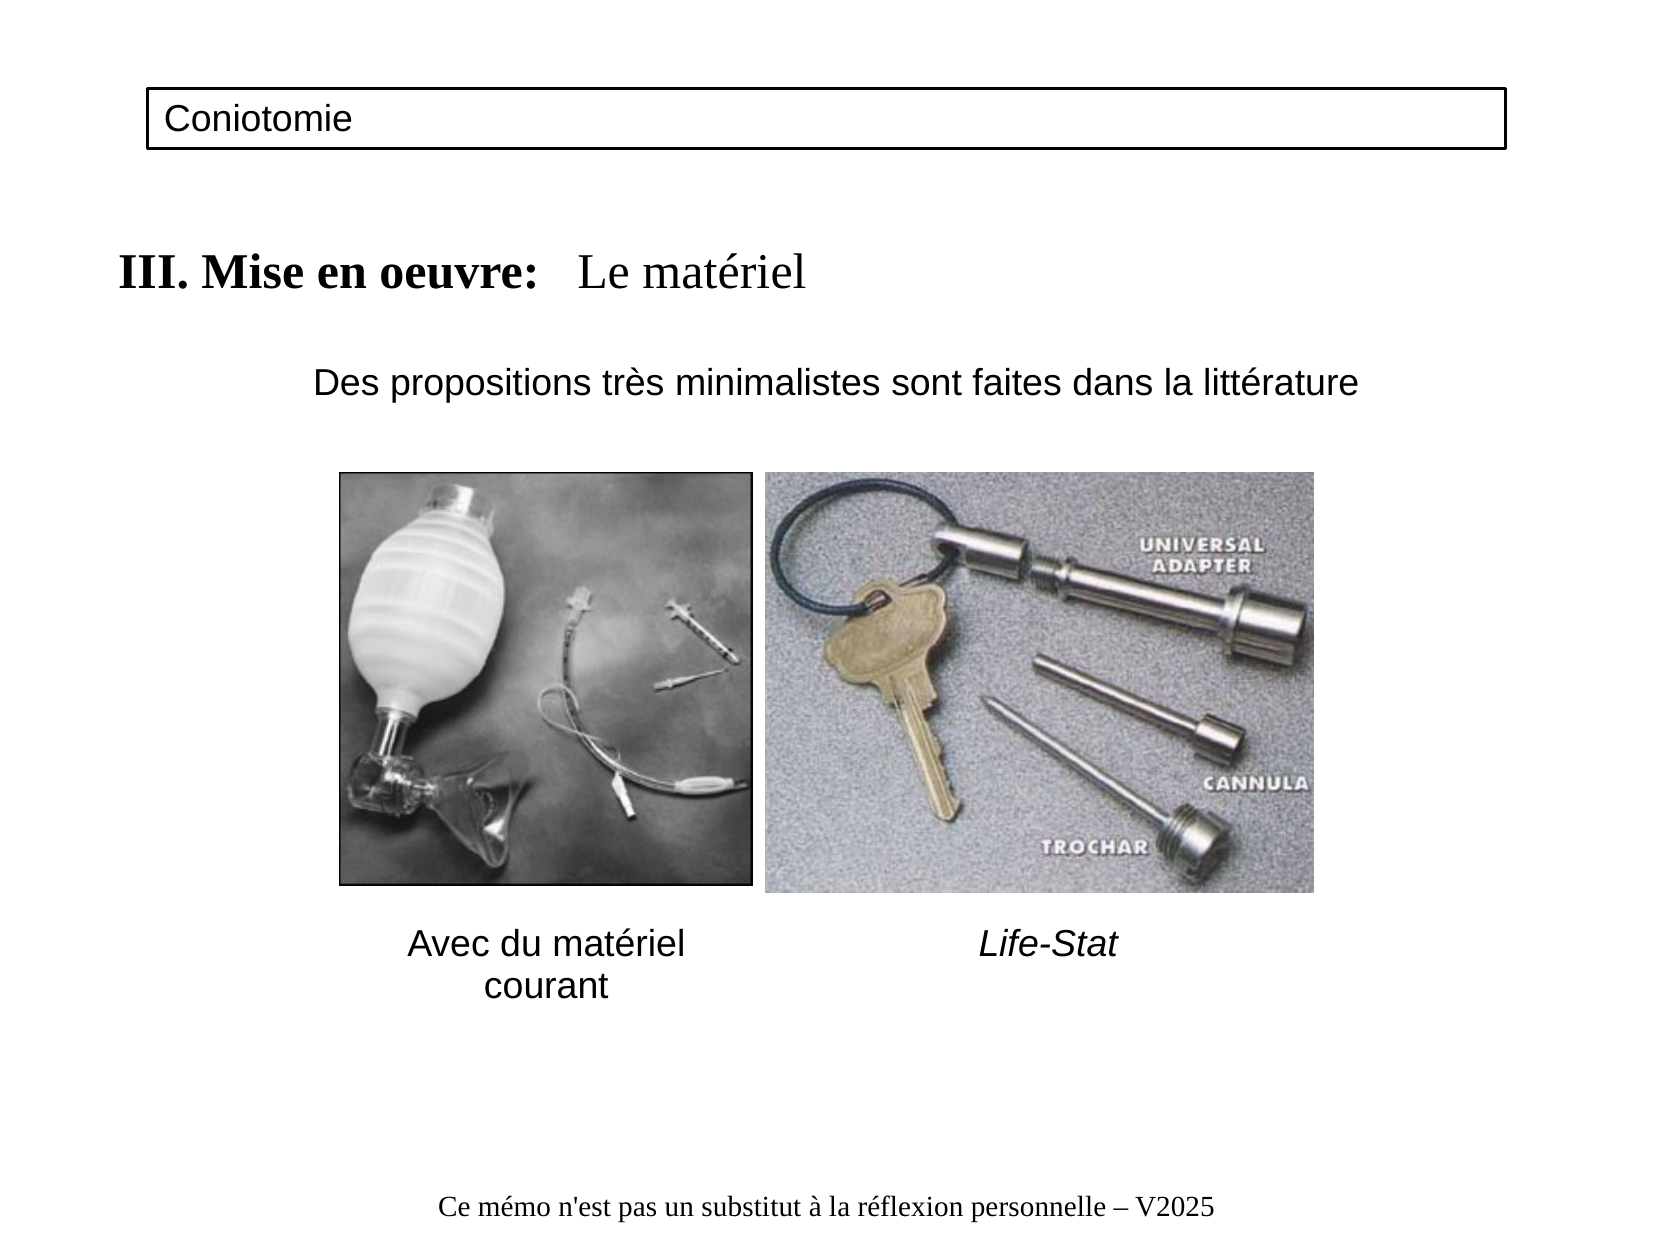

Coniotomie
III. Mise en oeuvre: Le matériel
Des propositions très minimalistes sont faites dans la littérature
Avec du matériel courant
Life-Stat
Ce mémo n'est pas un substitut à la réflexion personnelle – V2025